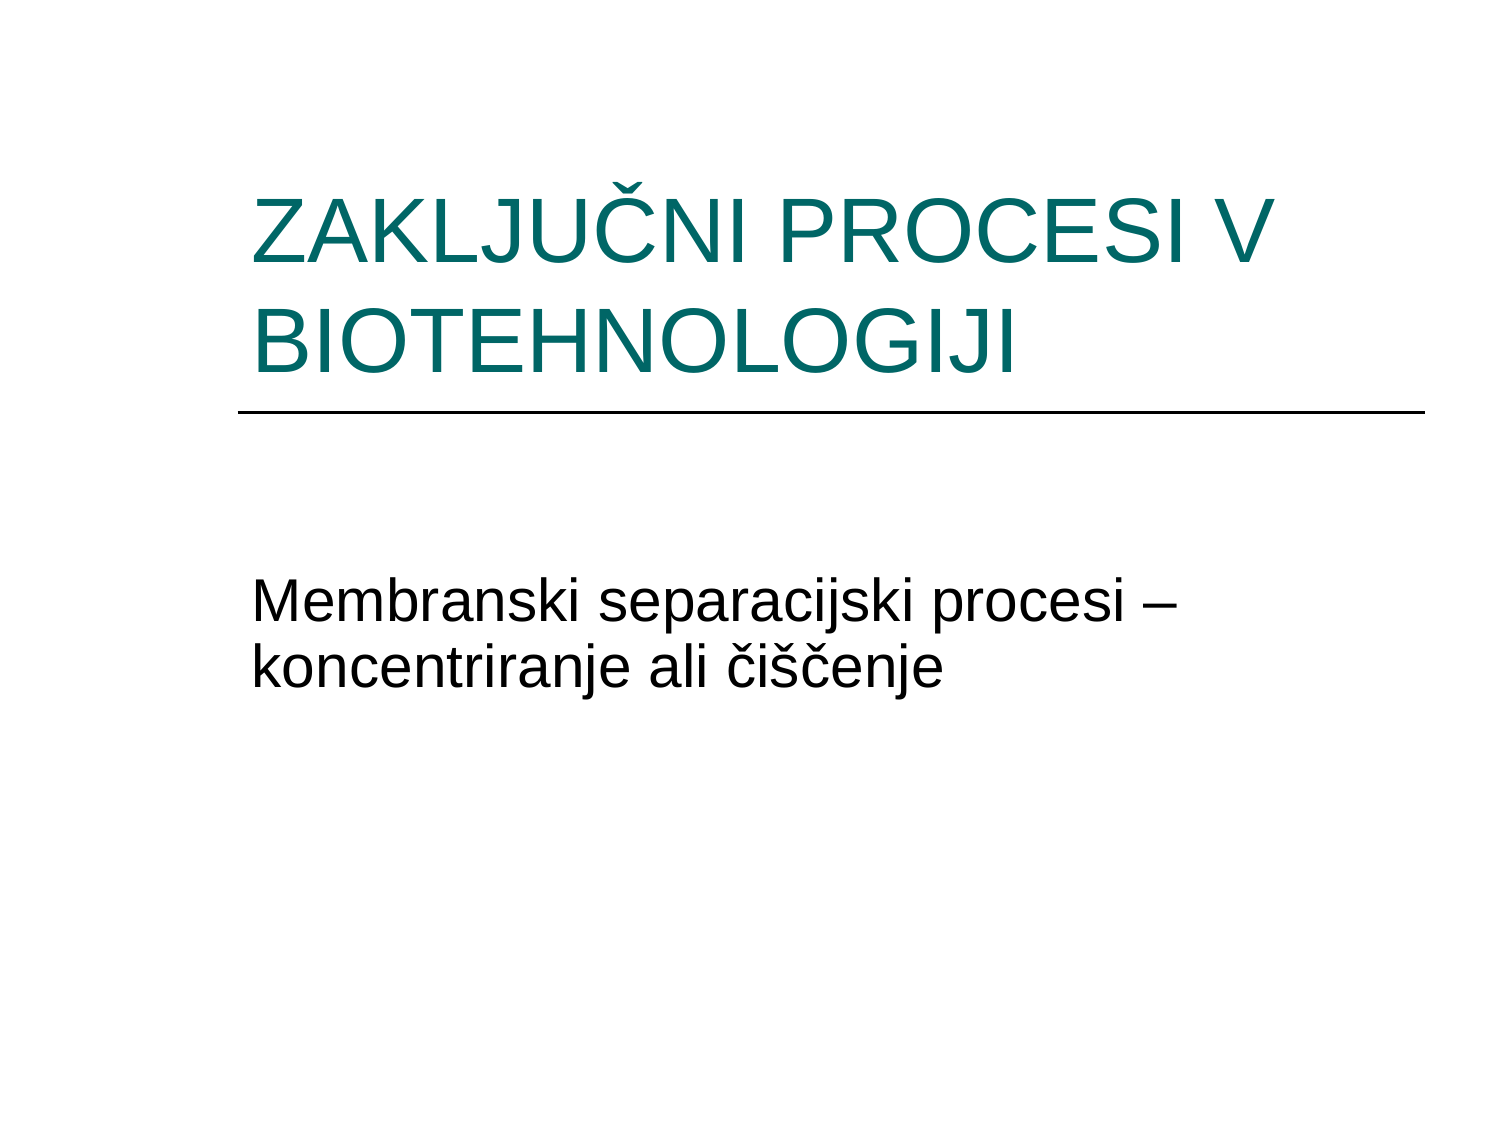

# ZAKLJUČNI PROCESI V BIOTEHNOLOGIJI
Membranski separacijski procesi – koncentriranje ali čiščenje